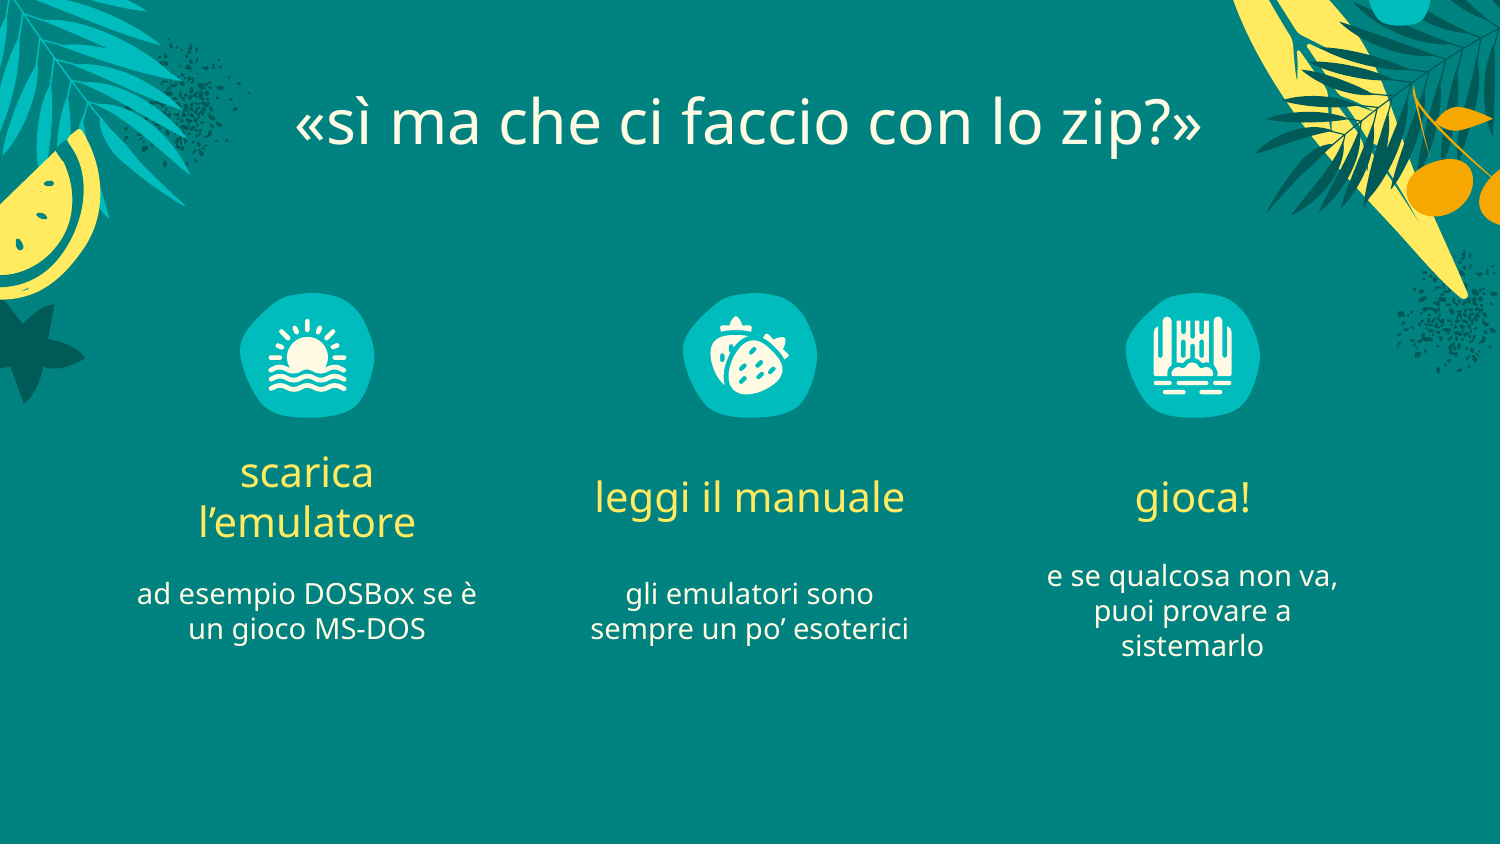

# «sì ma che ci faccio con lo zip?»
scarica l’emulatore
leggi il manuale
gioca!
ad esempio DOSBox se è un gioco MS-DOS
gli emulatori sono sempre un po’ esoterici
e se qualcosa non va, puoi provare a sistemarlo